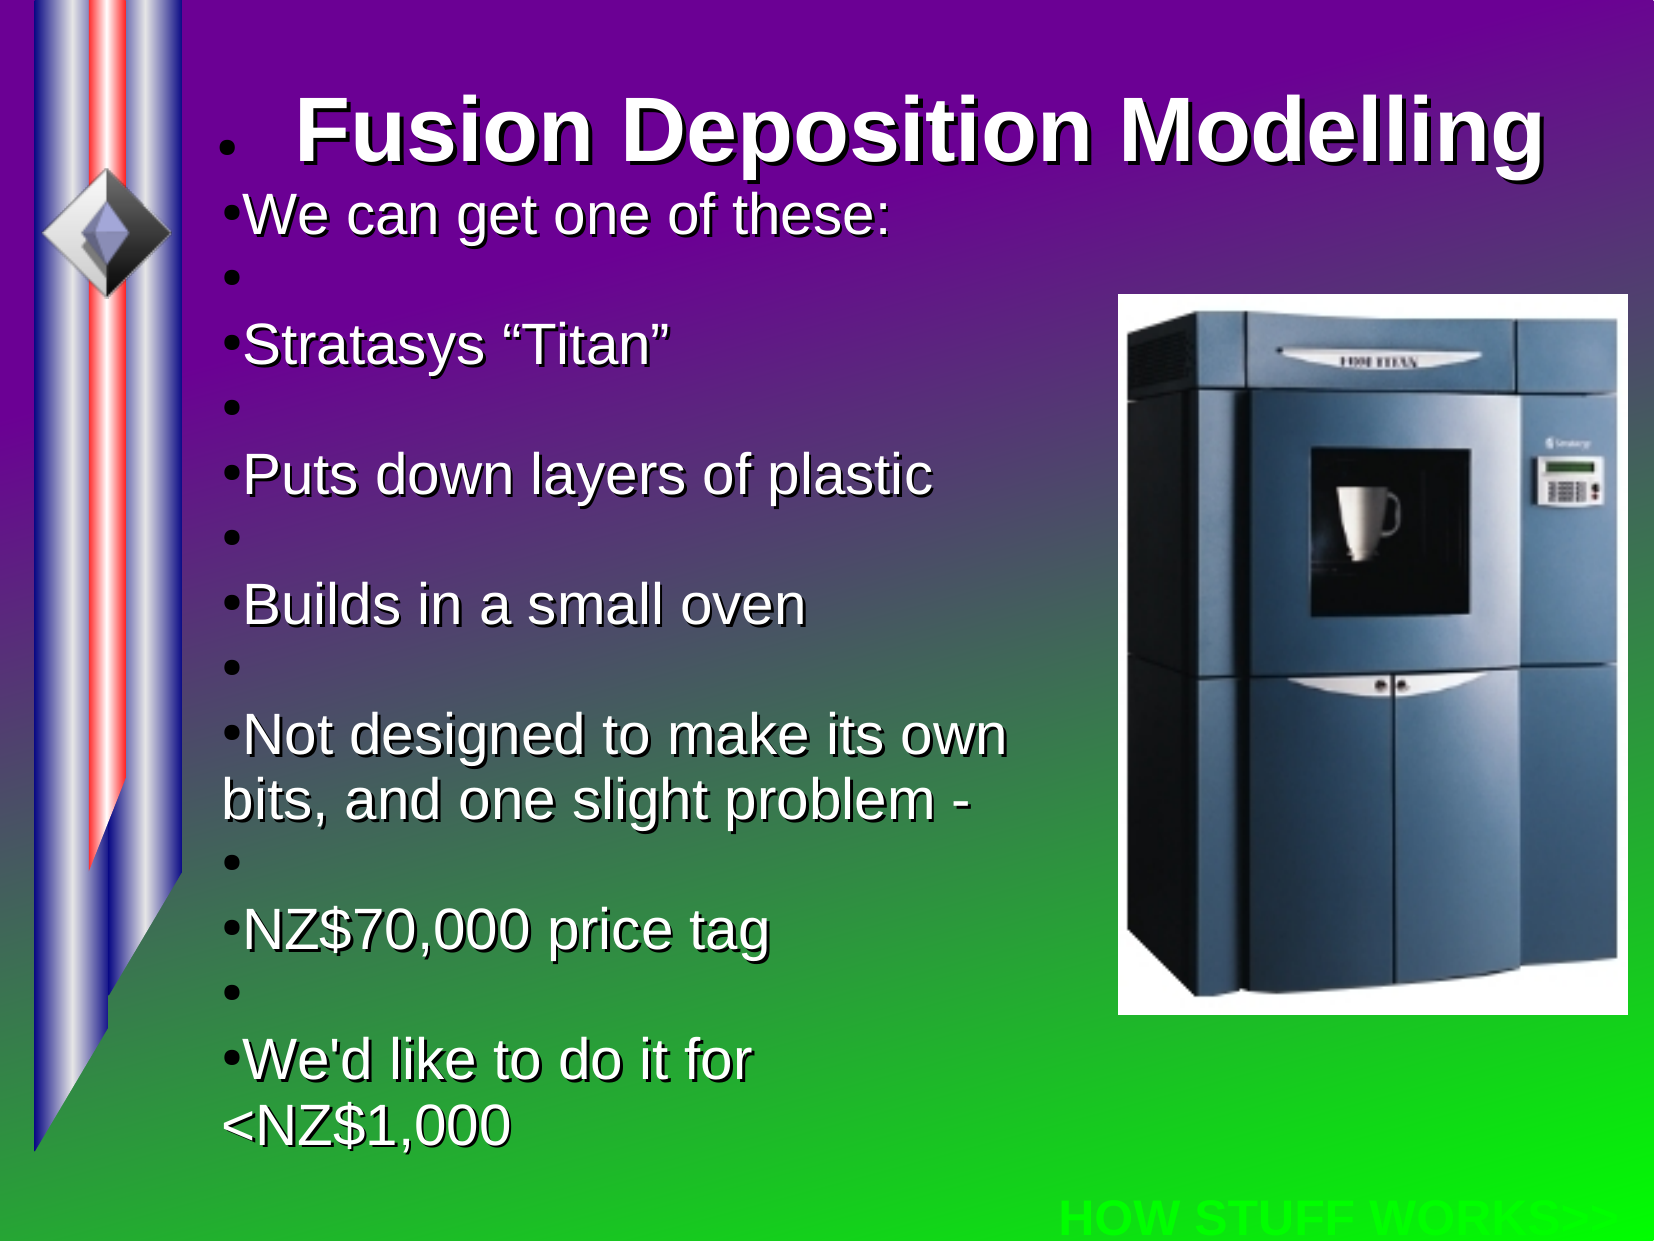

# Fusion Deposition Modelling
We can get one of these:
Stratasys “Titan”
Puts down layers of plastic
Builds in a small oven
Not designed to make its own bits, and one slight problem -
NZ$70,000 price tag
We'd like to do it for <NZ$1,000
HOW STUFF WORKS>>